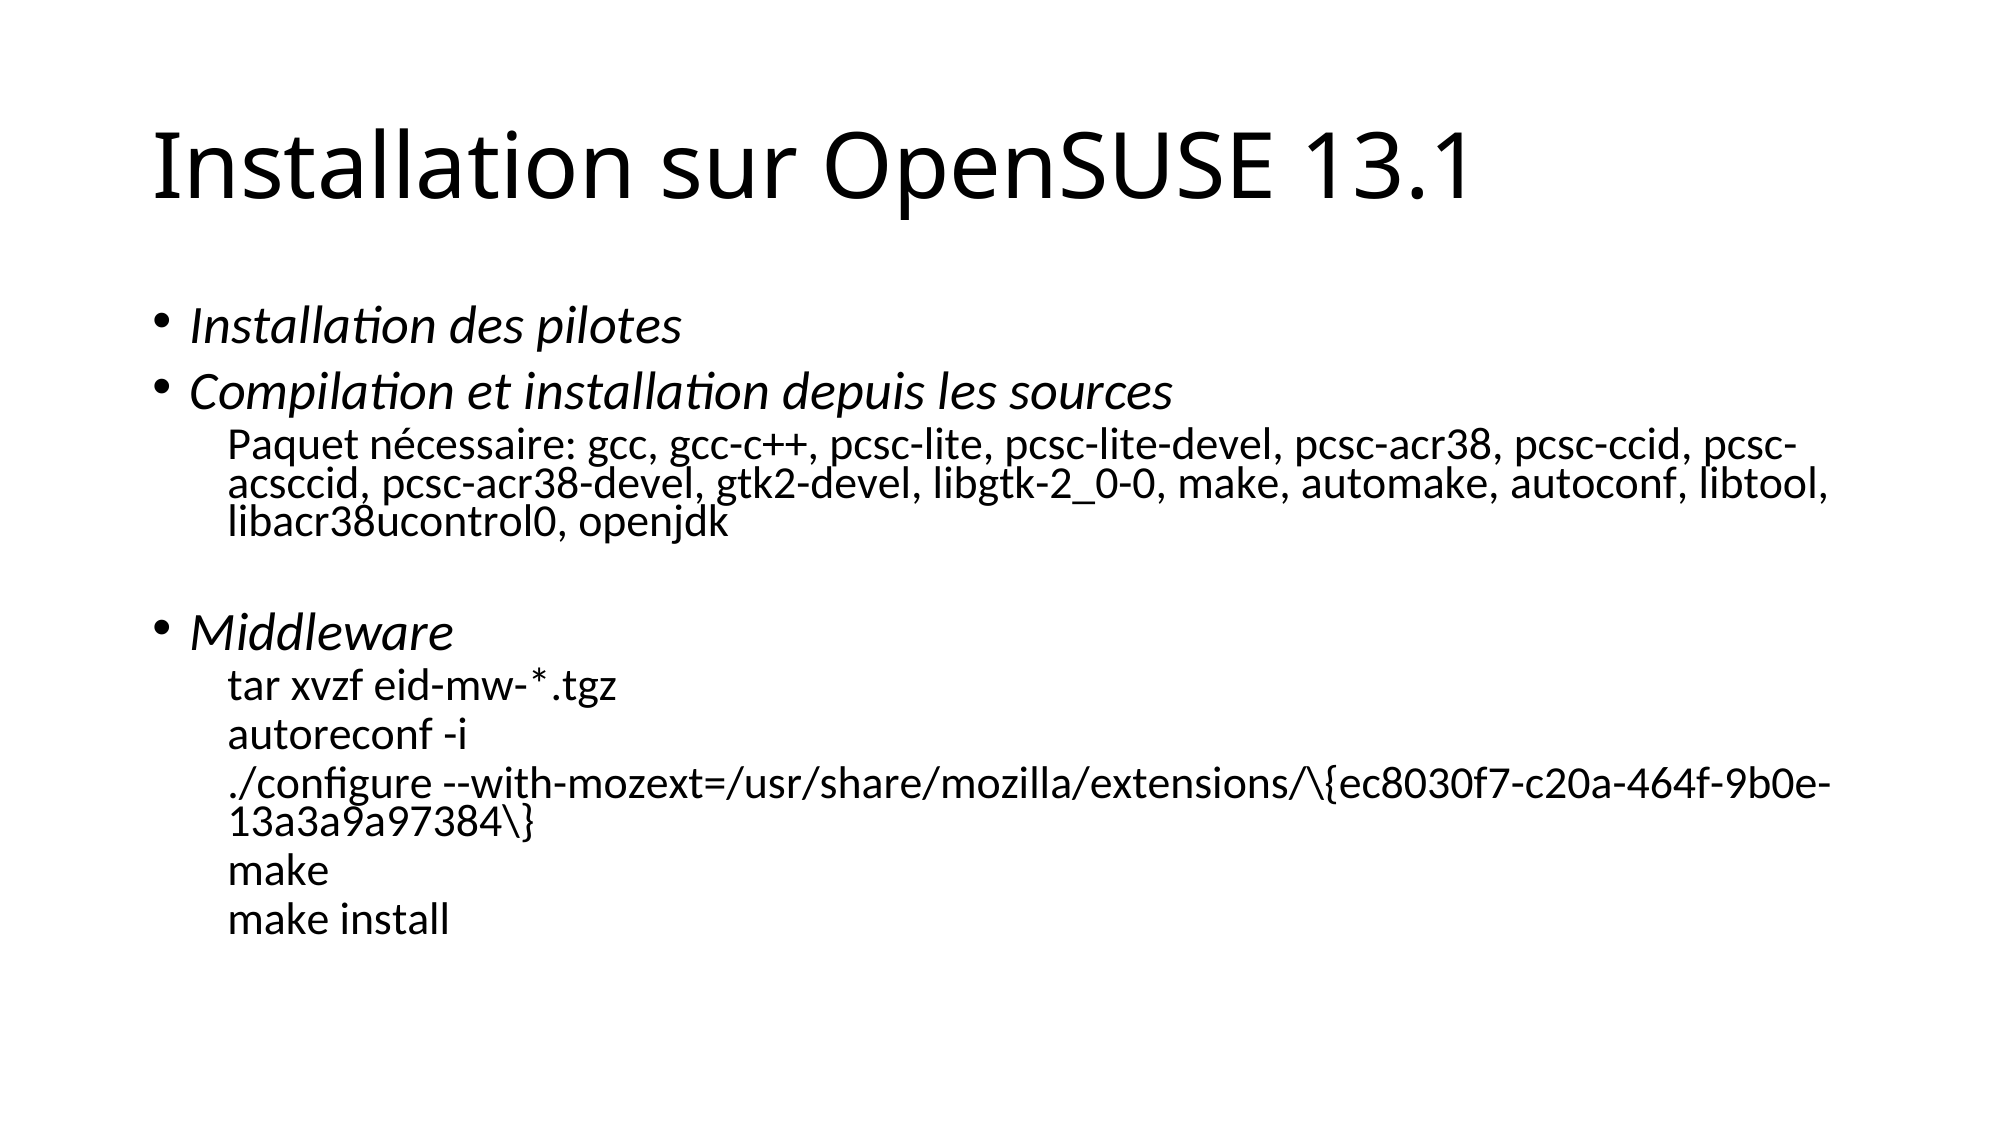

Installation sur OpenSUSE 13.1
Installation des pilotes
Compilation et installation depuis les sources
Paquet nécessaire: gcc, gcc-c++, pcsc-lite, pcsc-lite-devel, pcsc-acr38, pcsc-ccid, pcsc-acsccid, pcsc-acr38-devel, gtk2-devel, libgtk-2_0-0, make, automake, autoconf, libtool, libacr38ucontrol0, openjdk
Middleware
tar xvzf eid-mw-*.tgz
autoreconf -i
./configure --with-mozext=/usr/share/mozilla/extensions/\{ec8030f7-c20a-464f-9b0e-13a3a9a97384\}
make
make install